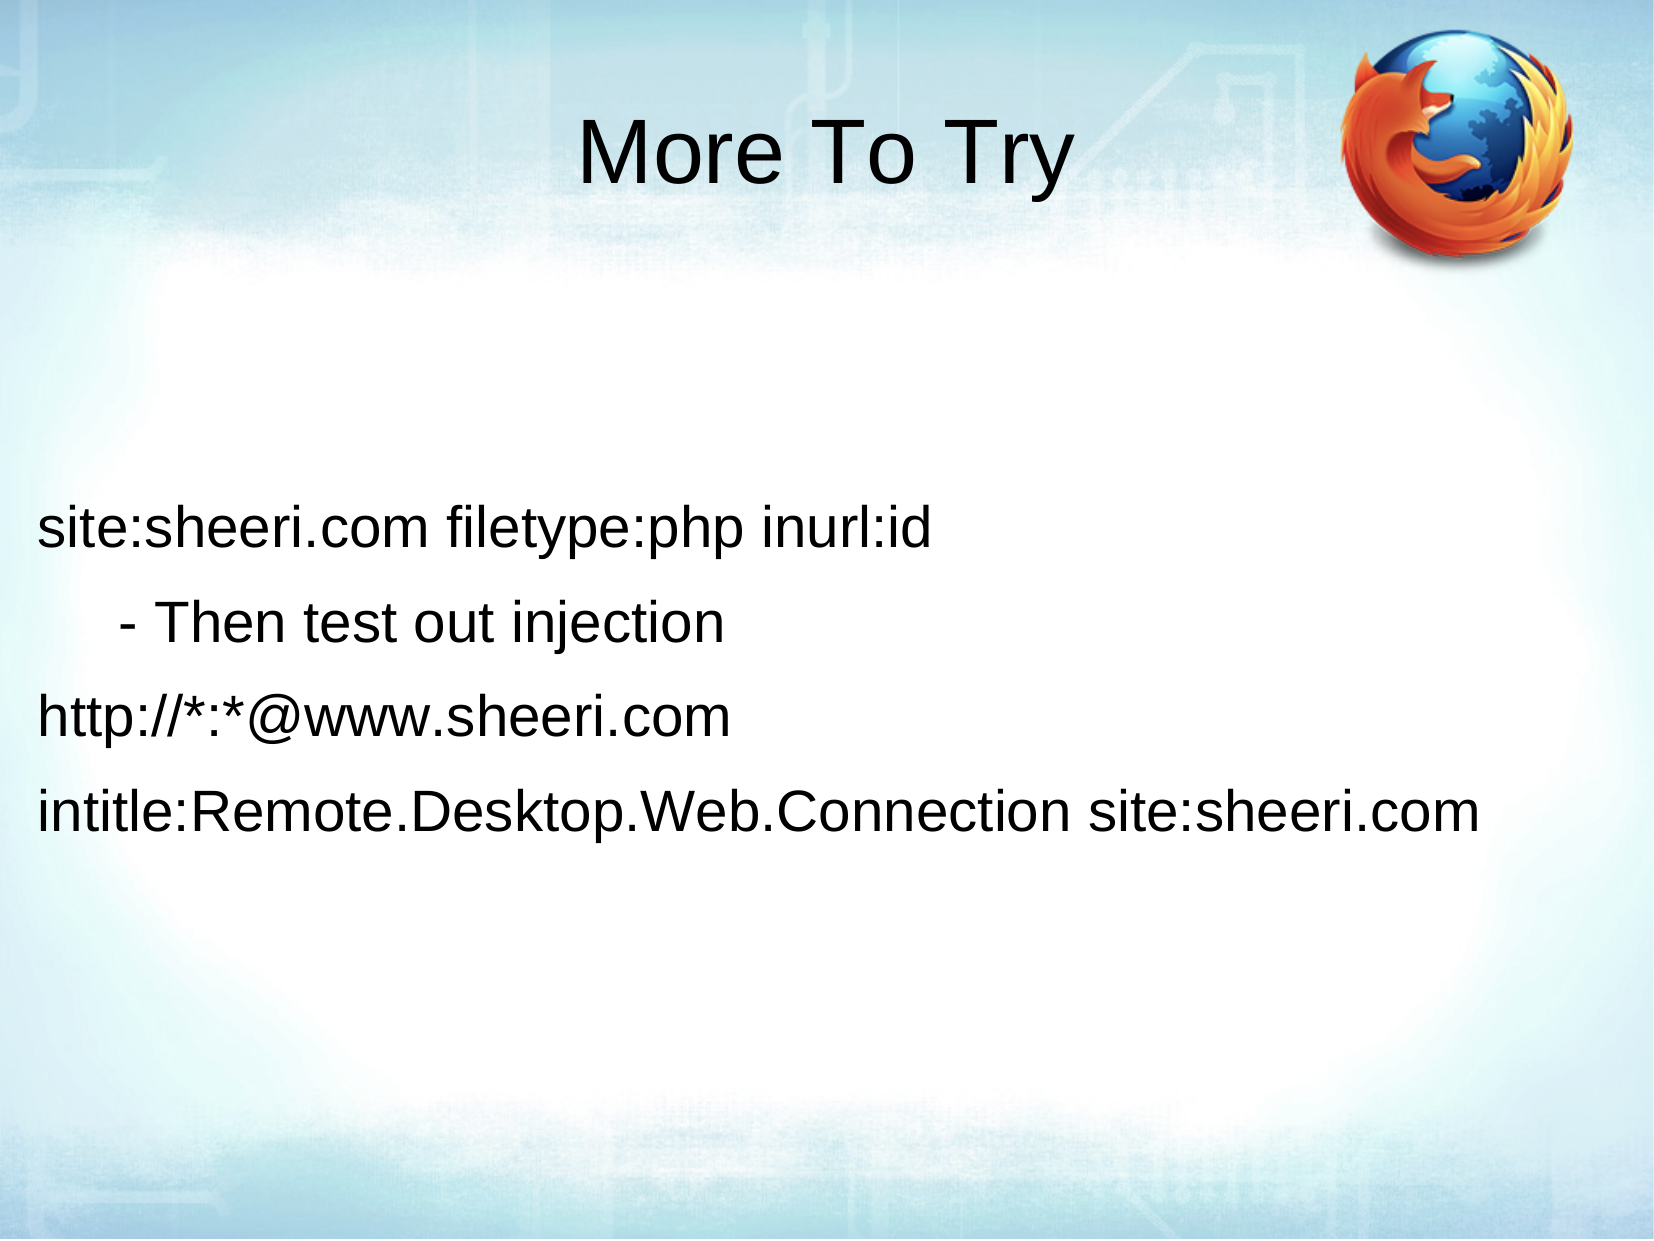

# More To Try
site:sheeri.com filetype:php inurl:id
 - Then test out injection
http://*:*@www.sheeri.com
intitle:Remote.Desktop.Web.Connection site:sheeri.com